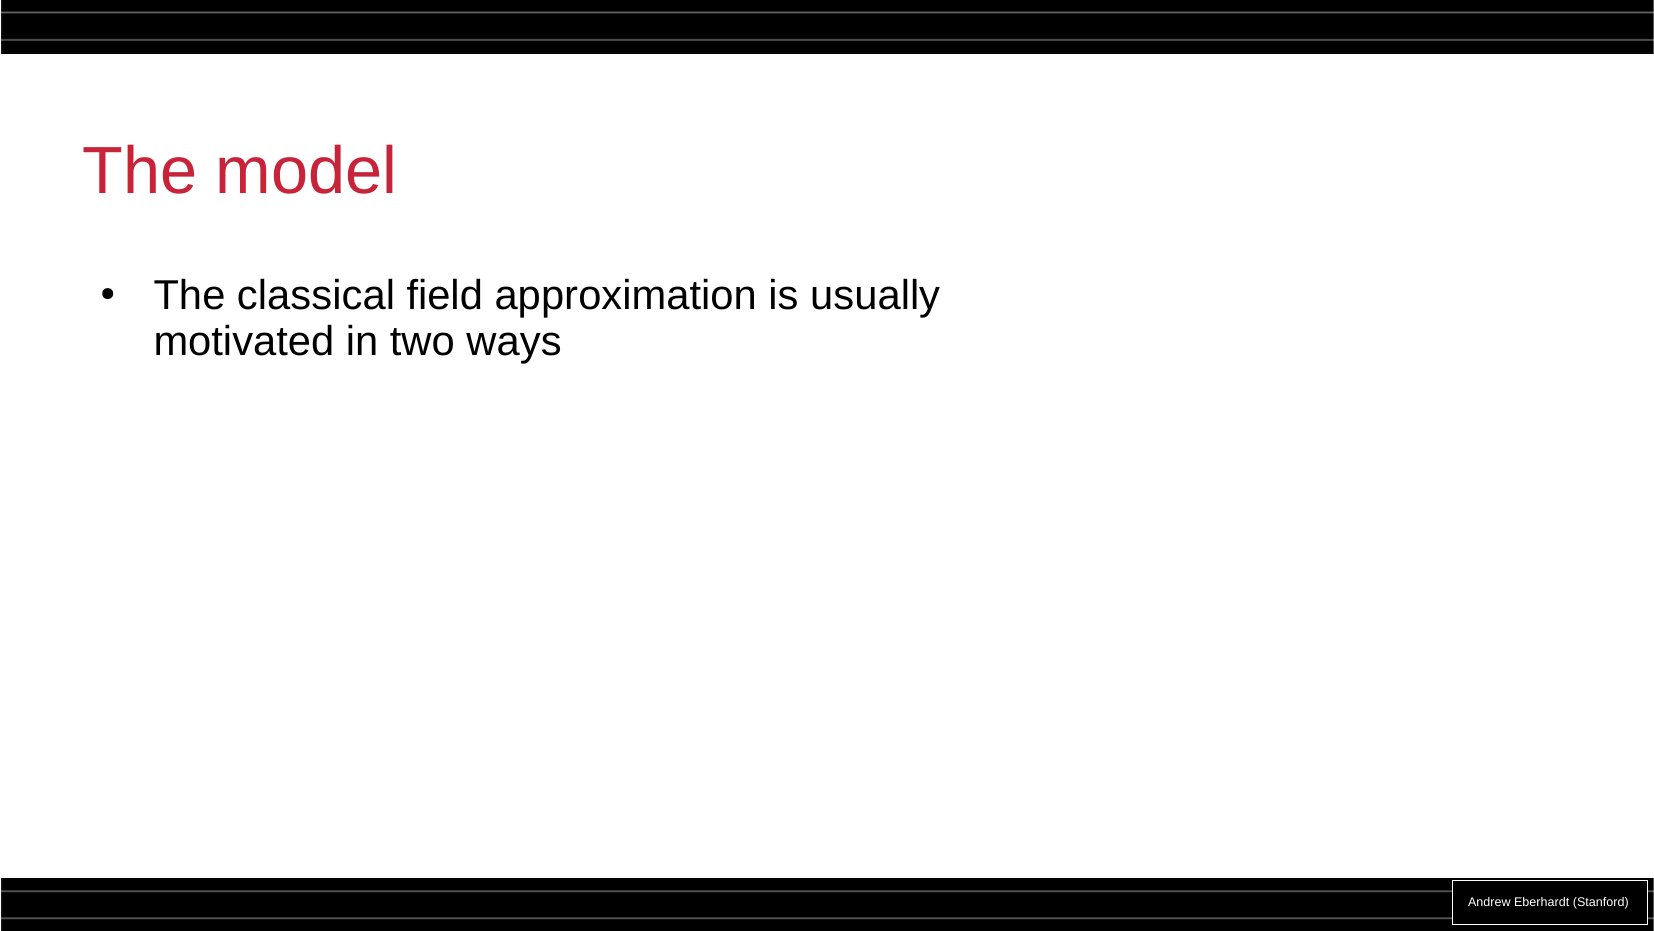

# The model
The classical field approximation is usually motivated in two ways
Andrew Eberhardt (Stanford)